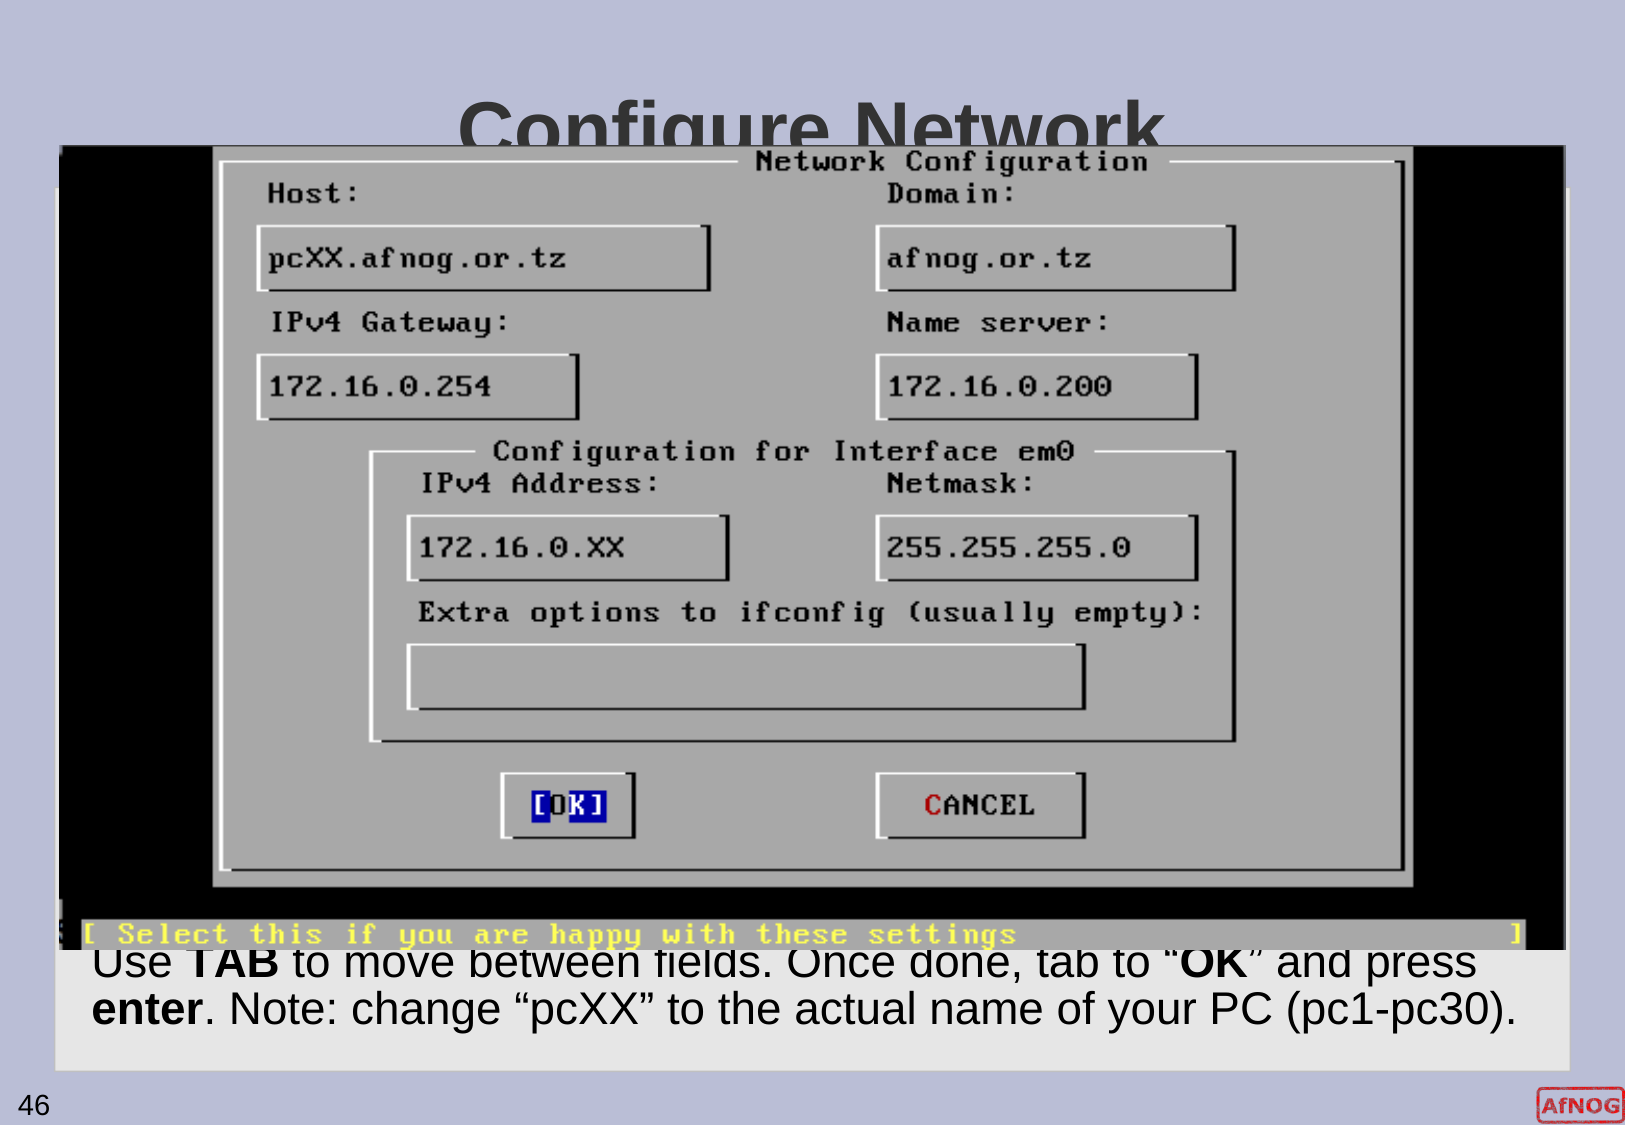

# Configure Network
Use TAB to move between fields. Once done, tab to “OK” and press enter. Note: change “pcXX” to the actual name of your PC (pc1-pc30).